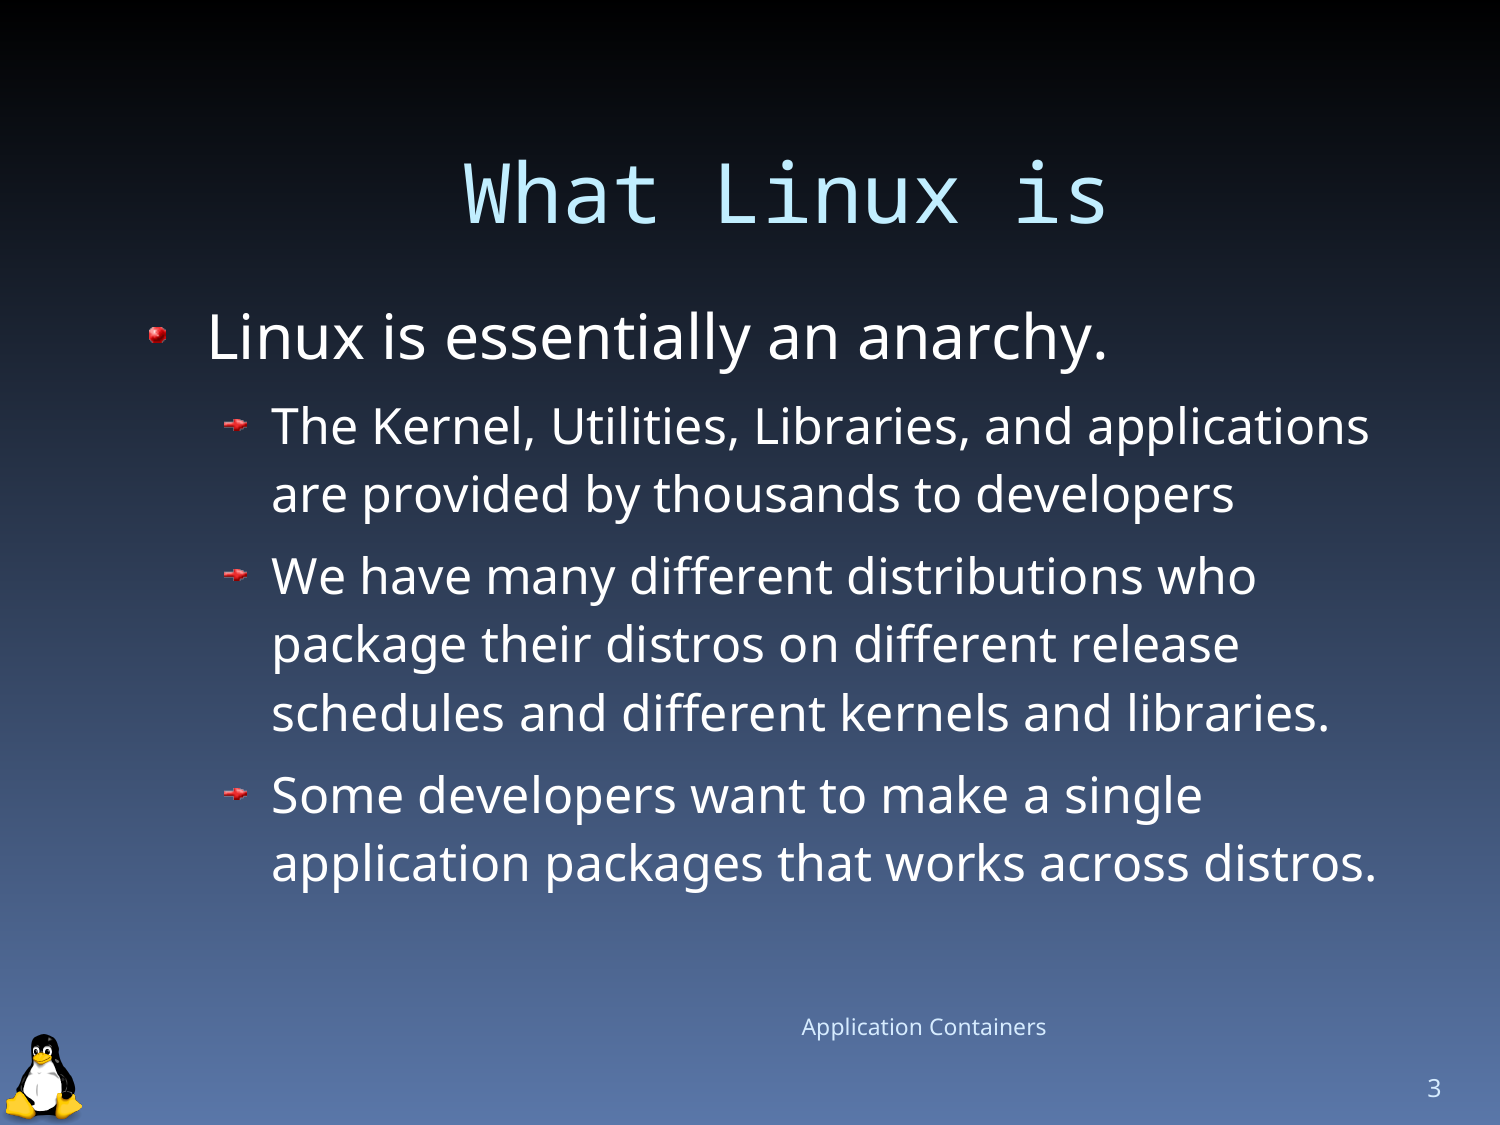

# What Linux is
Linux is essentially an anarchy.
The Kernel, Utilities, Libraries, and applications are provided by thousands to developers
We have many different distributions who package their distros on different release schedules and different kernels and libraries.
Some developers want to make a single application packages that works across distros.
Application Containers
3